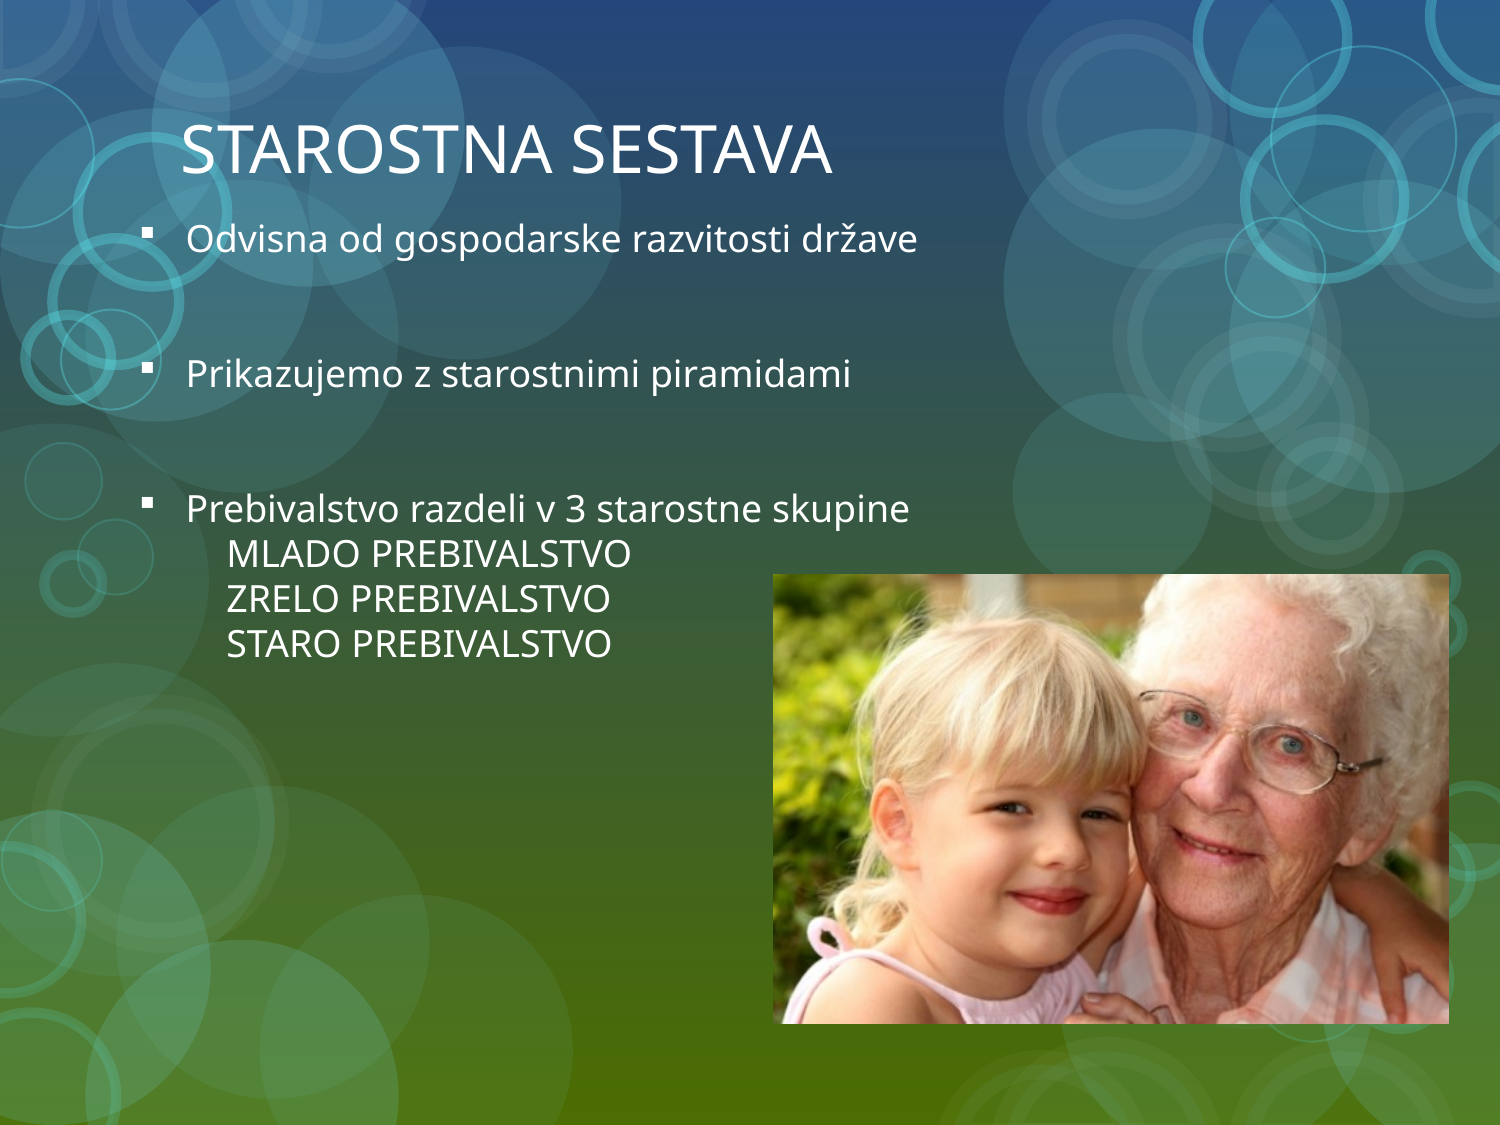

# STAROSTNA SESTAVA
Odvisna od gospodarske razvitosti države
Prikazujemo z starostnimi piramidami
Prebivalstvo razdeli v 3 starostne skupine
 MLADO PREBIVALSTVO
 ZRELO PREBIVALSTVO
 STARO PREBIVALSTVO